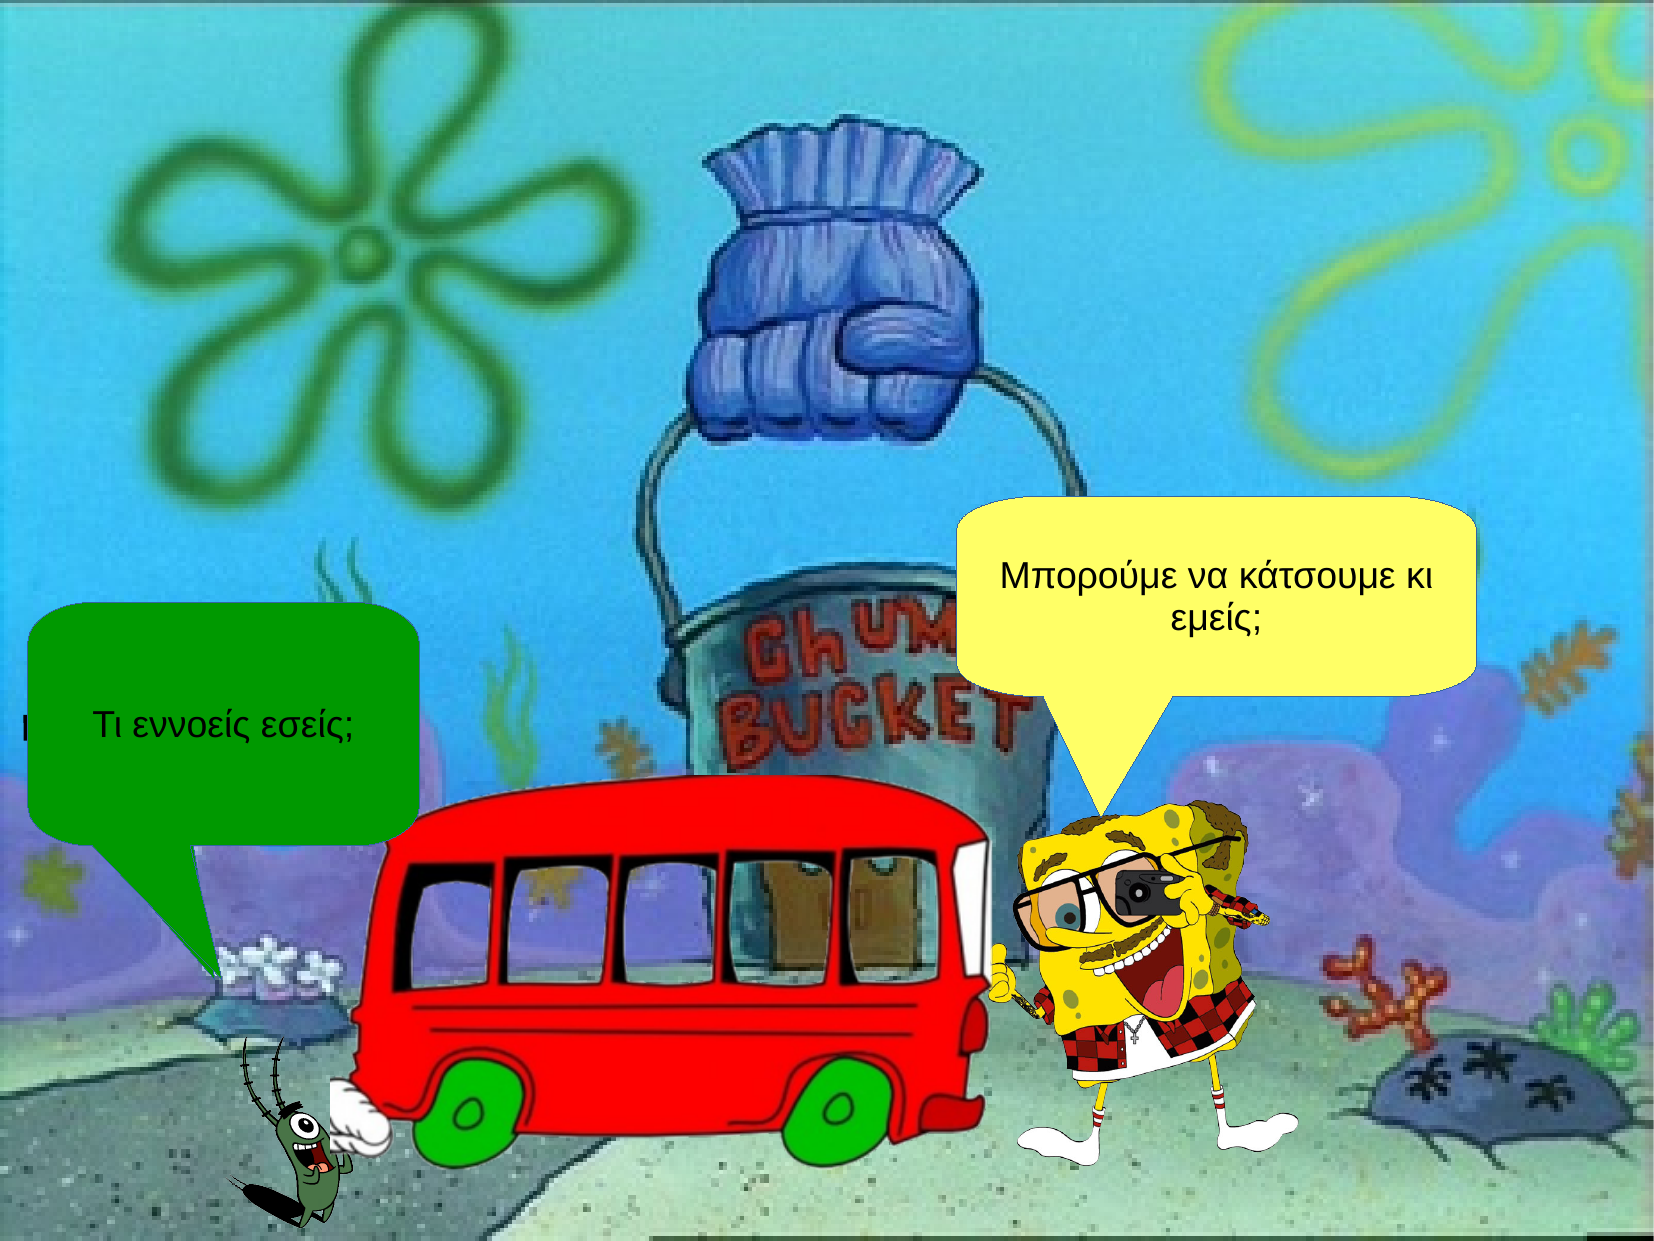

Γεια σου Πλαγκτόν τι είναι
αυτό που σπρώχνεις;;
Μπορούμε να κάτσουμε κι
εμείς;
Τι εννοείς εσείς;
Είναι μια
Πολυθρόνα πολυτελείας